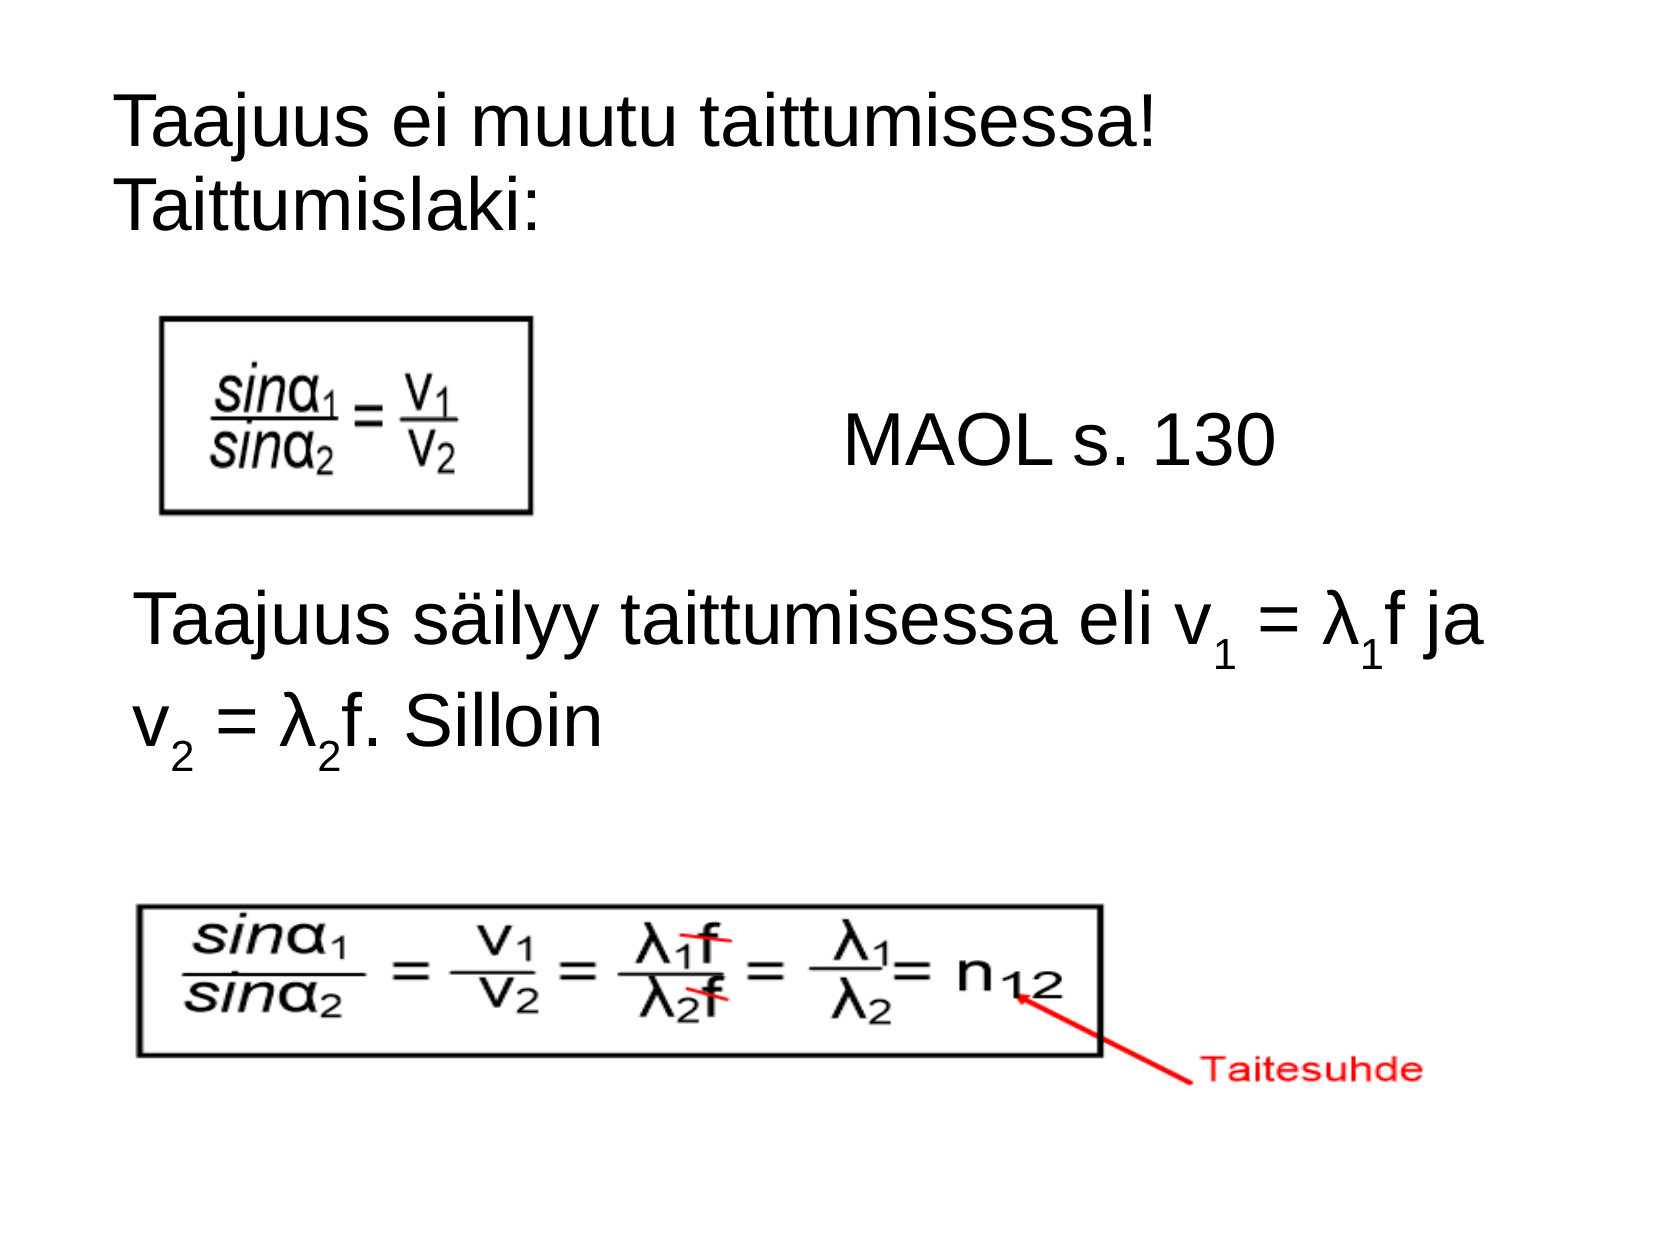

Taajuus ei muutu taittumisessa!
Taittumislaki:
MAOL s. 130
Taajuus säilyy taittumisessa eli v1 = λ1f ja v2 = λ2f. Silloin